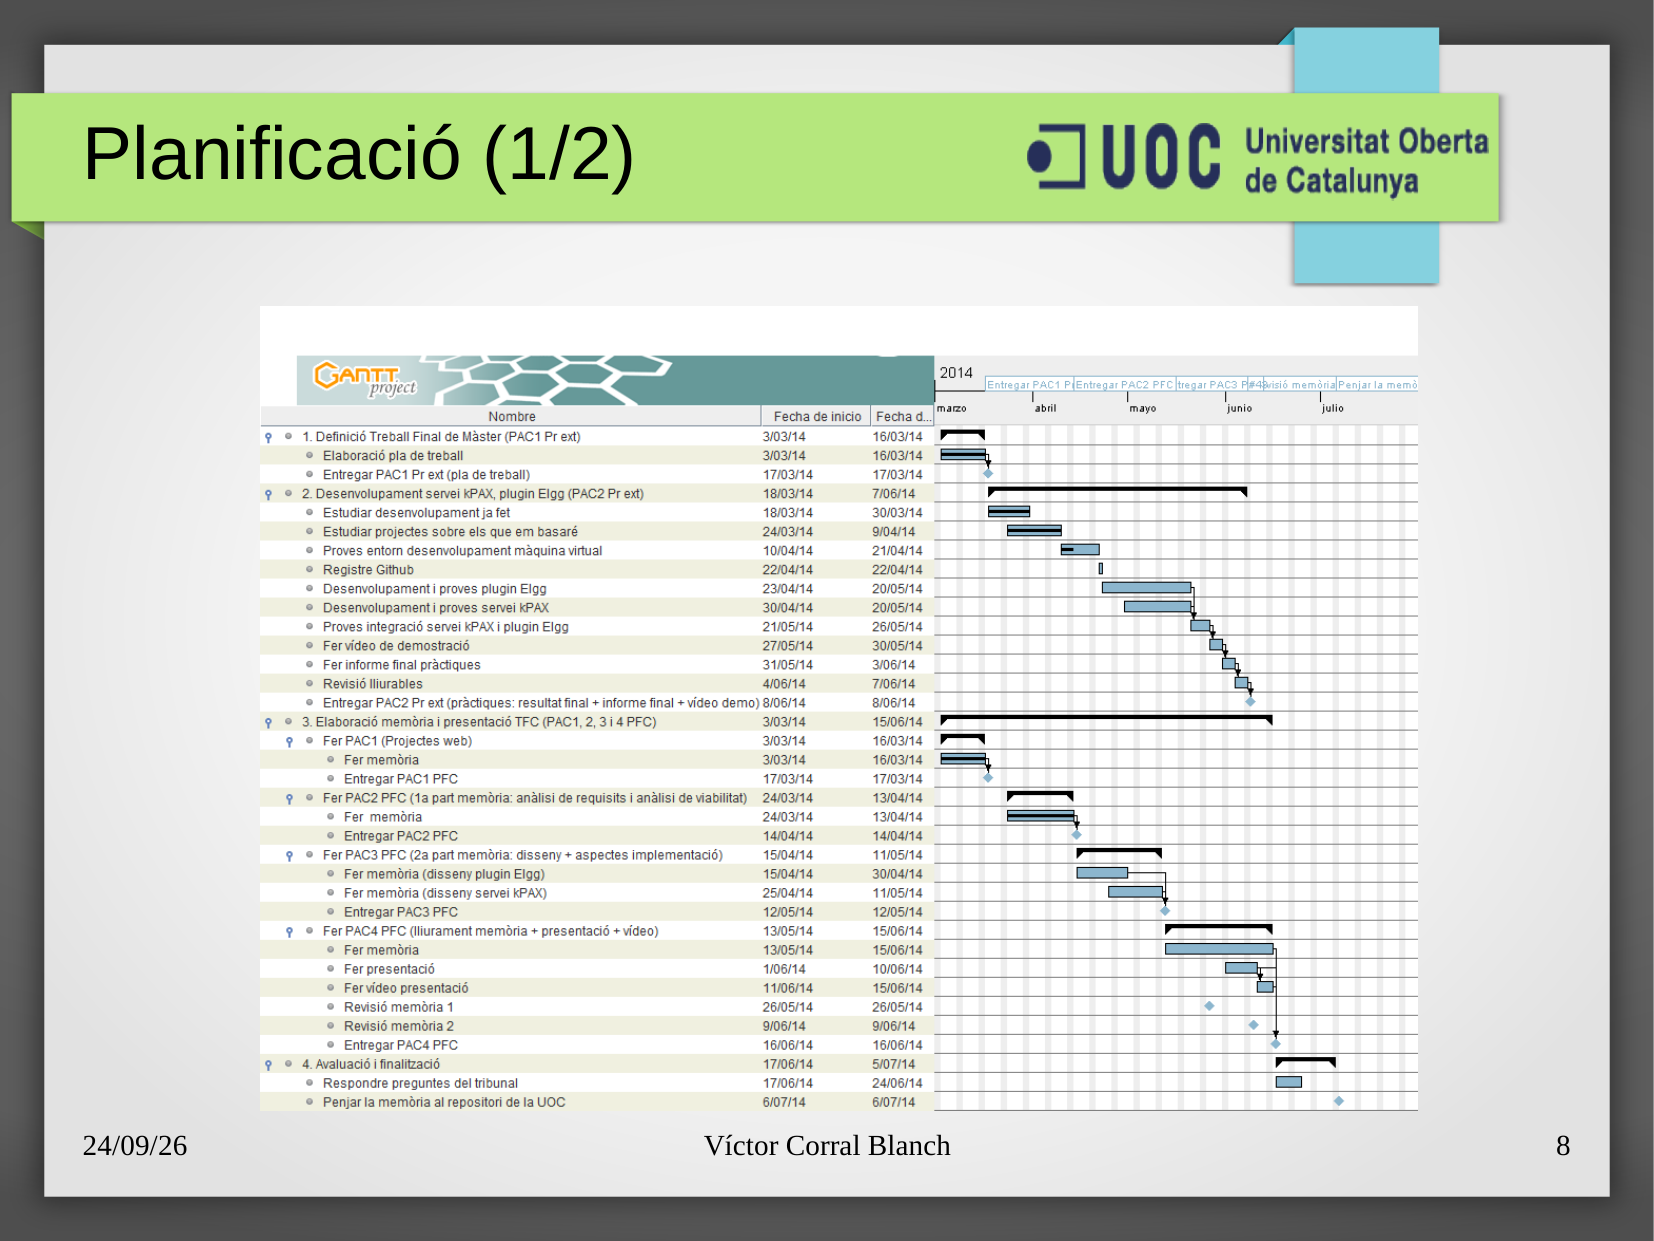

# Planificació (1/2)
Víctor Corral Blanch
8